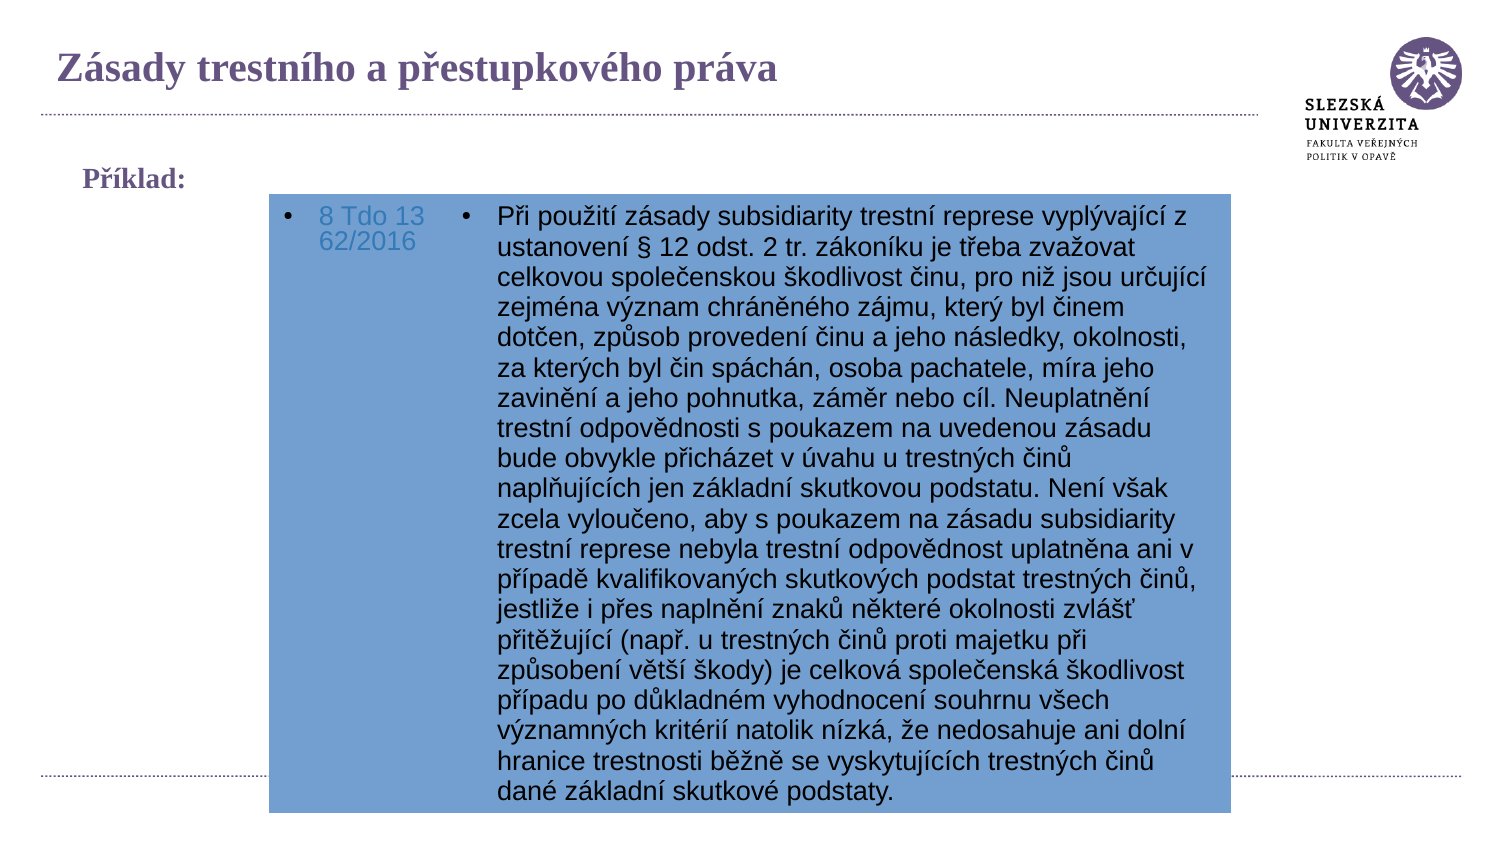

# Zásady trestního a přestupkového práva
Příklad:
| 8 Tdo 1362/2016 | Při použití zásady subsidiarity trestní represe vyplývající z ustanovení § 12 odst. 2 tr. zákoníku je třeba zvažovat celkovou společenskou škodlivost činu, pro niž jsou určující zejména význam chráněného zájmu, který byl činem dotčen, způsob provedení činu a jeho následky, okolnosti, za kterých byl čin spáchán, osoba pachatele, míra jeho zavinění a jeho pohnutka, záměr nebo cíl. Neuplatnění trestní odpovědnosti s poukazem na uvedenou zásadu bude obvykle přicházet v úvahu u trestných činů naplňujících jen základní skutkovou podstatu. Není však zcela vyloučeno, aby s poukazem na zásadu subsidiarity trestní represe nebyla trestní odpovědnost uplatněna ani v případě kvalifikovaných skutkových podstat trestných činů, jestliže i přes naplnění znaků některé okolnosti zvlášť přitěžující (např. u trestných činů proti majetku při způsobení větší škody) je celková společenská škodlivost případu po důkladném vyhodnocení souhrnu všech významných kritérií natolik nízká, že nedosahuje ani dolní hranice trestnosti běžně se vyskytujících trestných činů dané základní skutkové podstaty. |
| --- | --- |